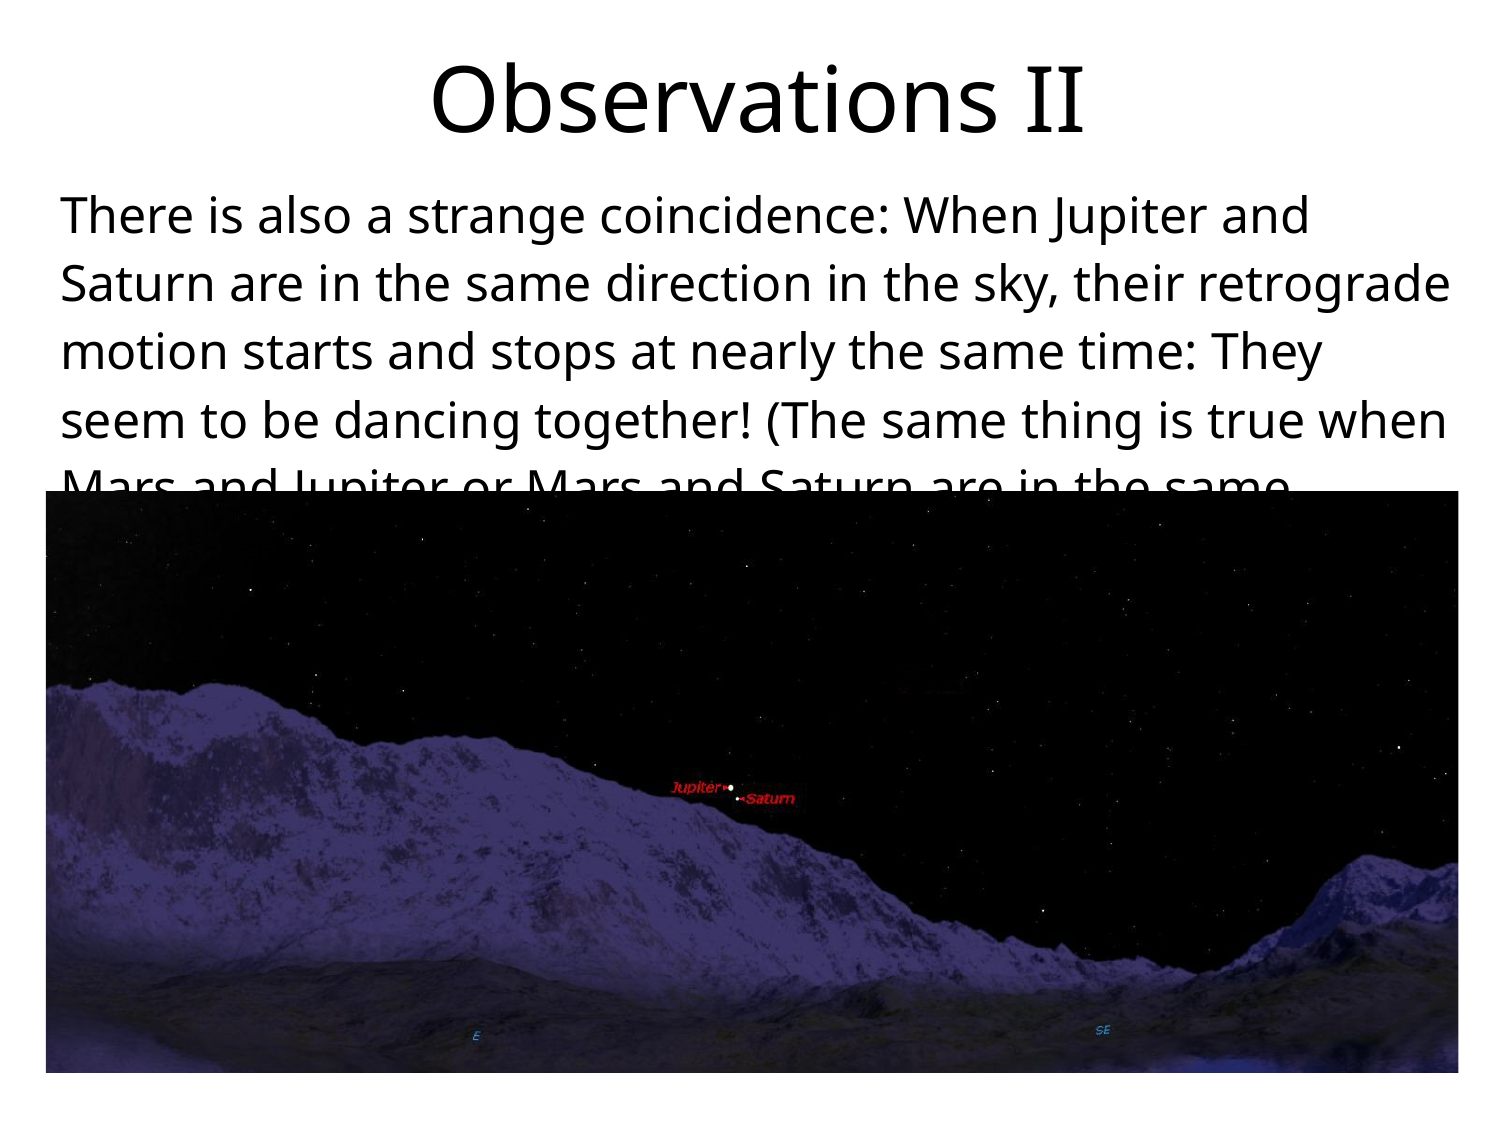

# Observations II
There is also a strange coincidence: When Jupiter and Saturn are in the same direction in the sky, their retrograde motion starts and stops at nearly the same time: They seem to be dancing together! (The same thing is true when Mars and Jupiter or Mars and Saturn are in the same direction).